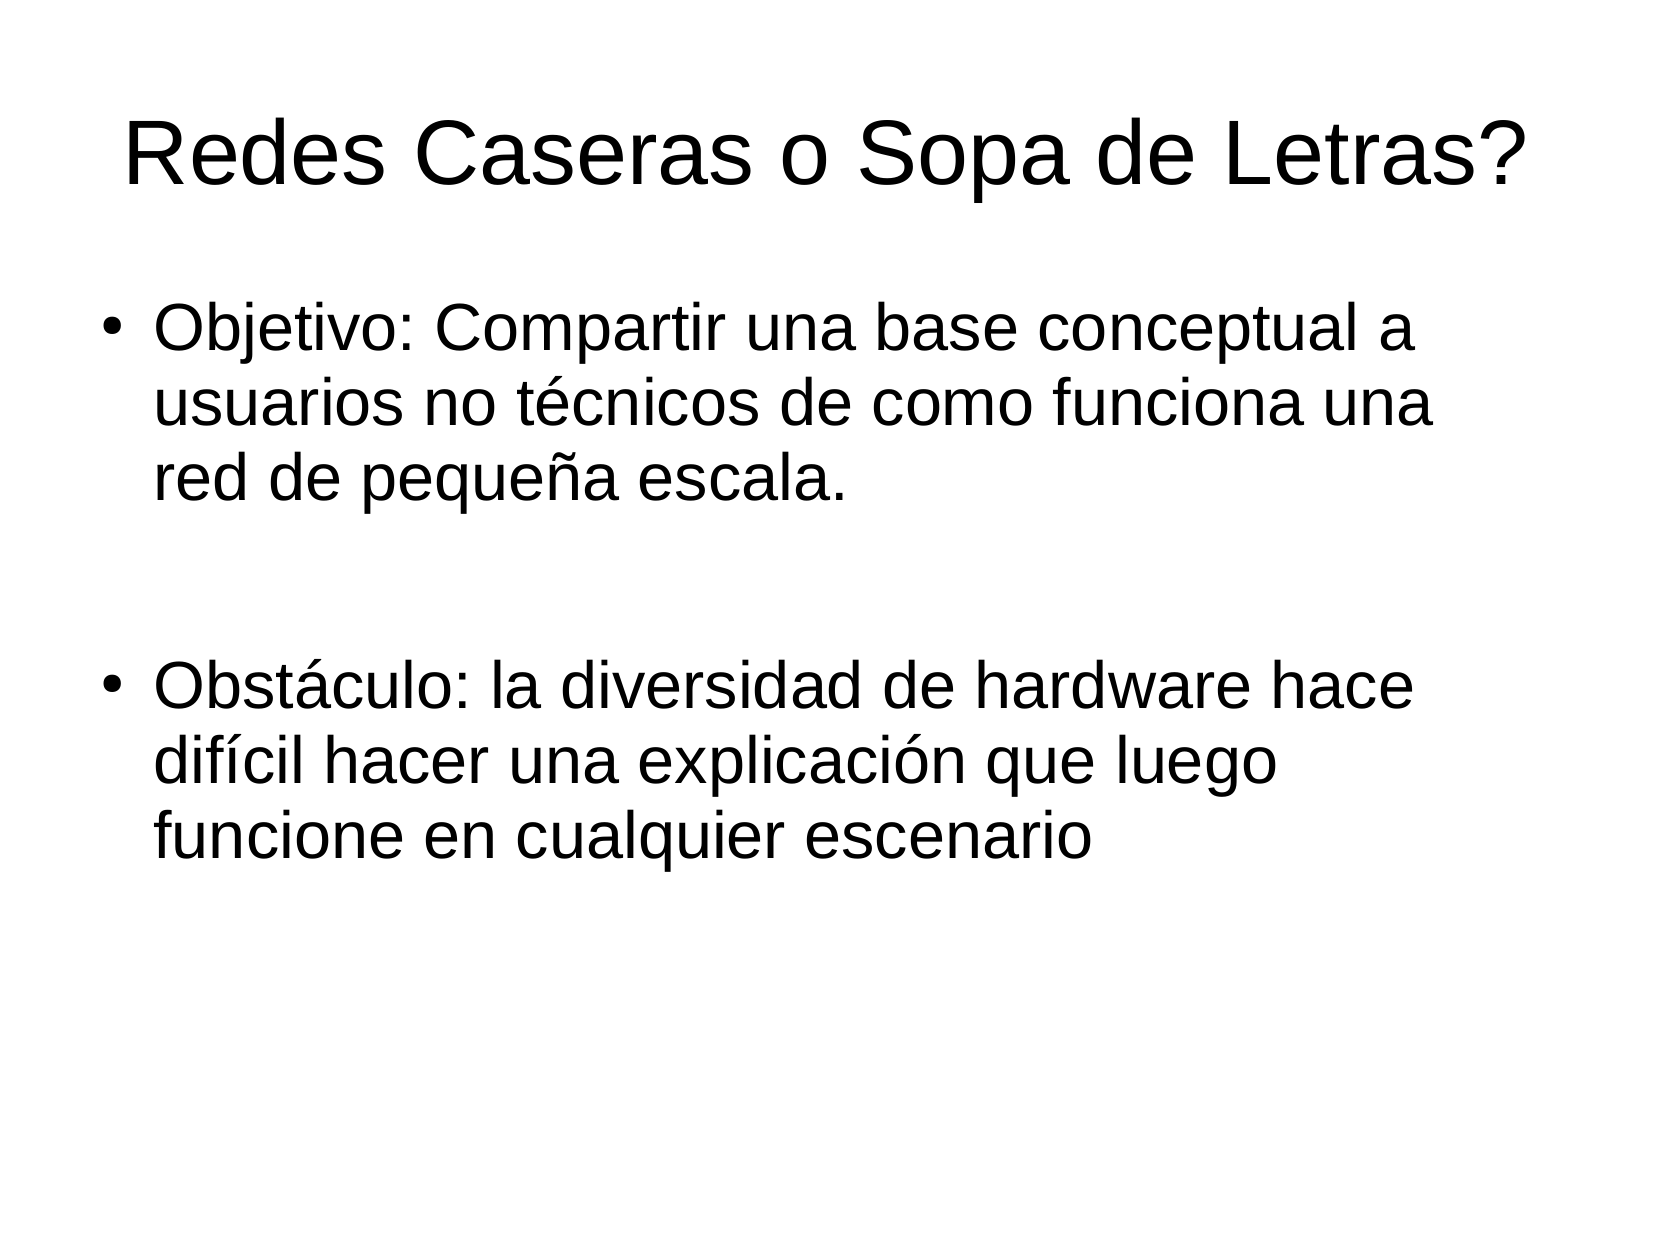

# Redes Caseras o Sopa de Letras?
Objetivo: Compartir una base conceptual a usuarios no técnicos de como funciona una red de pequeña escala.
Obstáculo: la diversidad de hardware hace difícil hacer una explicación que luego funcione en cualquier escenario